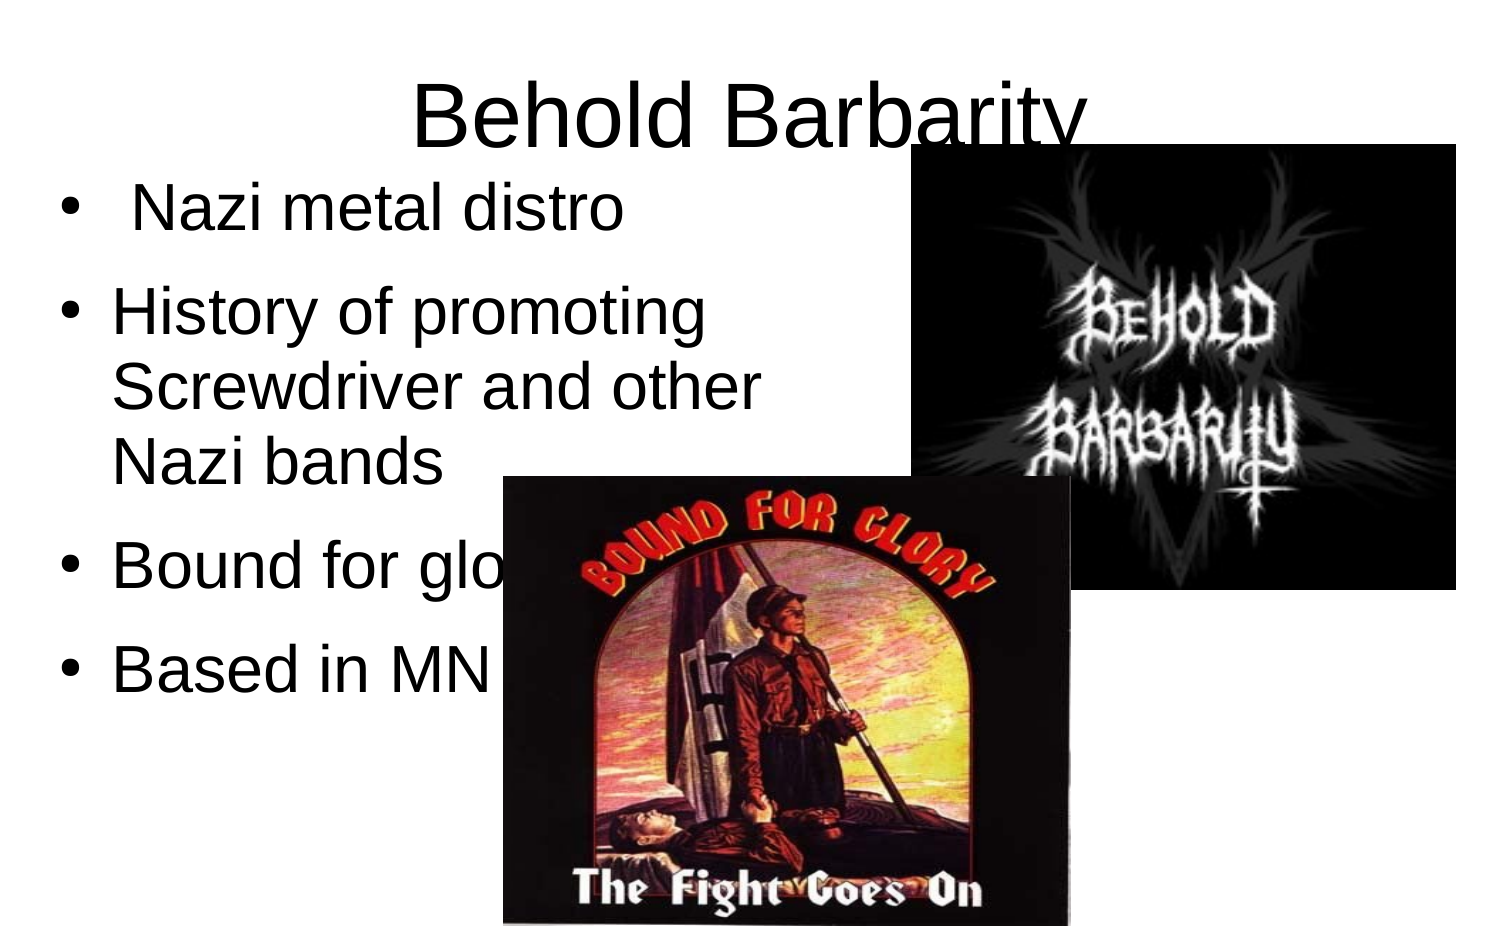

# Behold Barbarity
 Nazi metal distro
History of promoting Screwdriver and other Nazi bands
Bound for glory
Based in MN